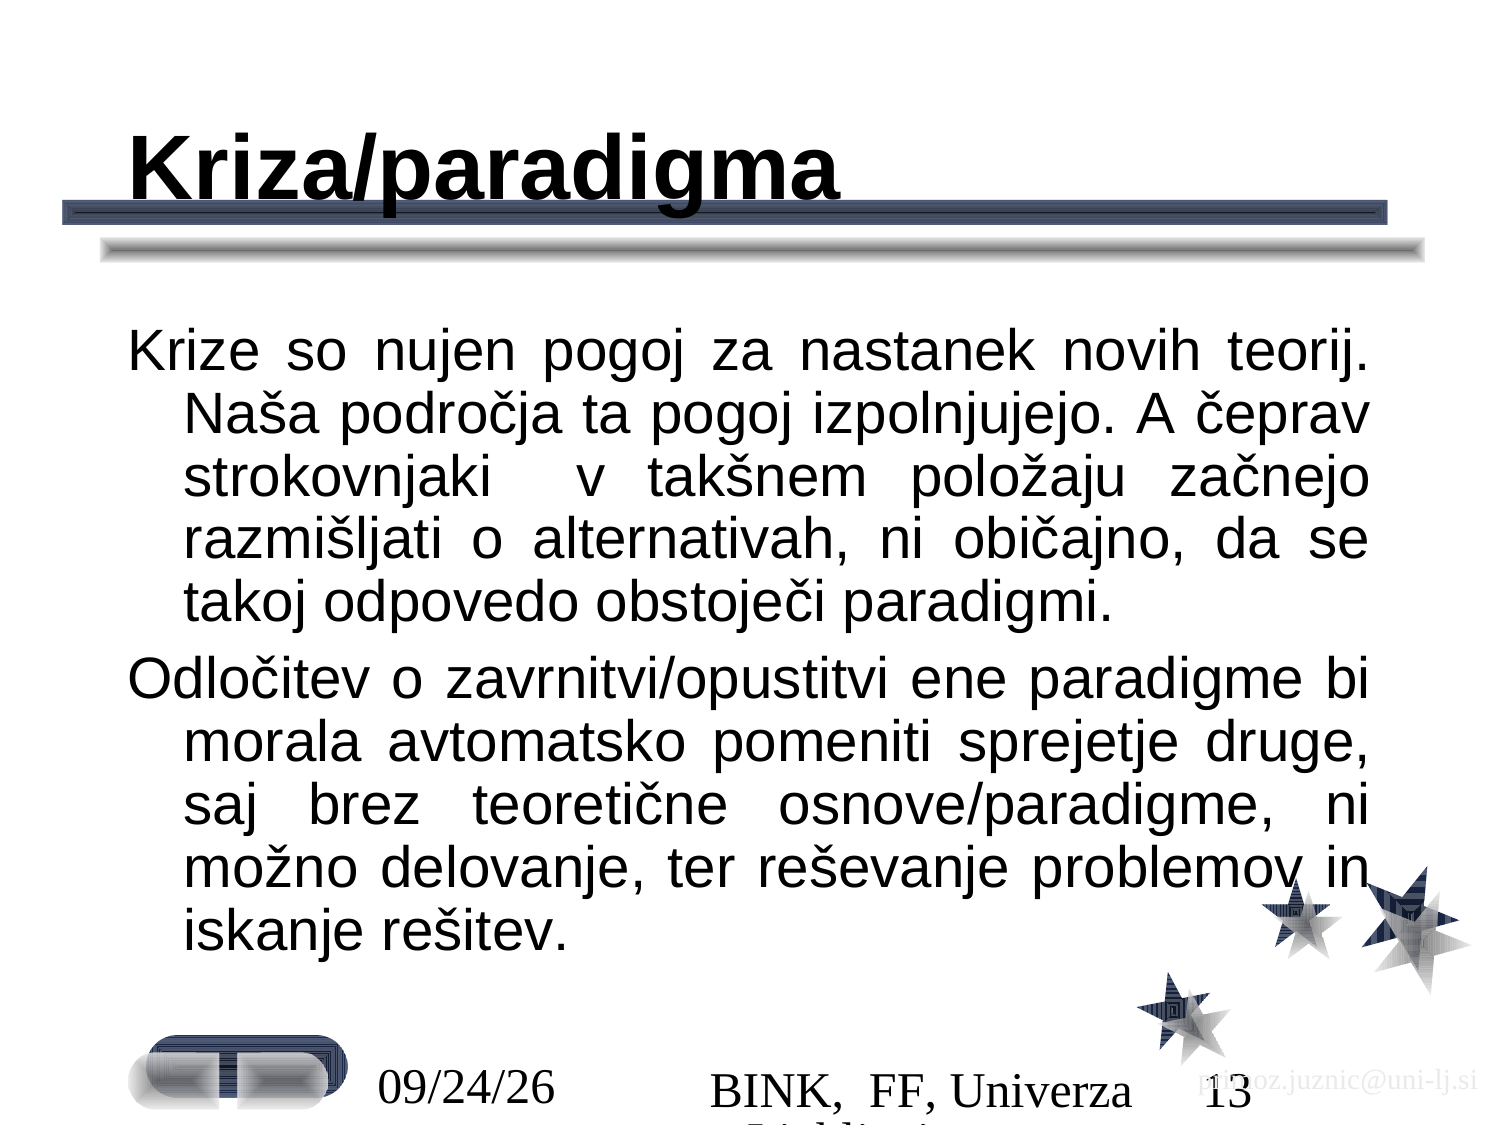

# Kriza/paradigma
Krize so nujen pogoj za nastanek novih teorij. Naša področja ta pogoj izpolnjujejo. A čeprav strokovnjaki v takšnem položaju začnejo razmišljati o alternativah, ni običajno, da se takoj odpovedo obstoječi paradigmi.
Odločitev o zavrnitvi/opustitvi ene paradigme bi morala avtomatsko pomeniti sprejetje druge, saj brez teoretične osnove/paradigme, ni možno delovanje, ter reševanje problemov in iskanje rešitev.
BINK, FF, Univerza v Ljubljani
13